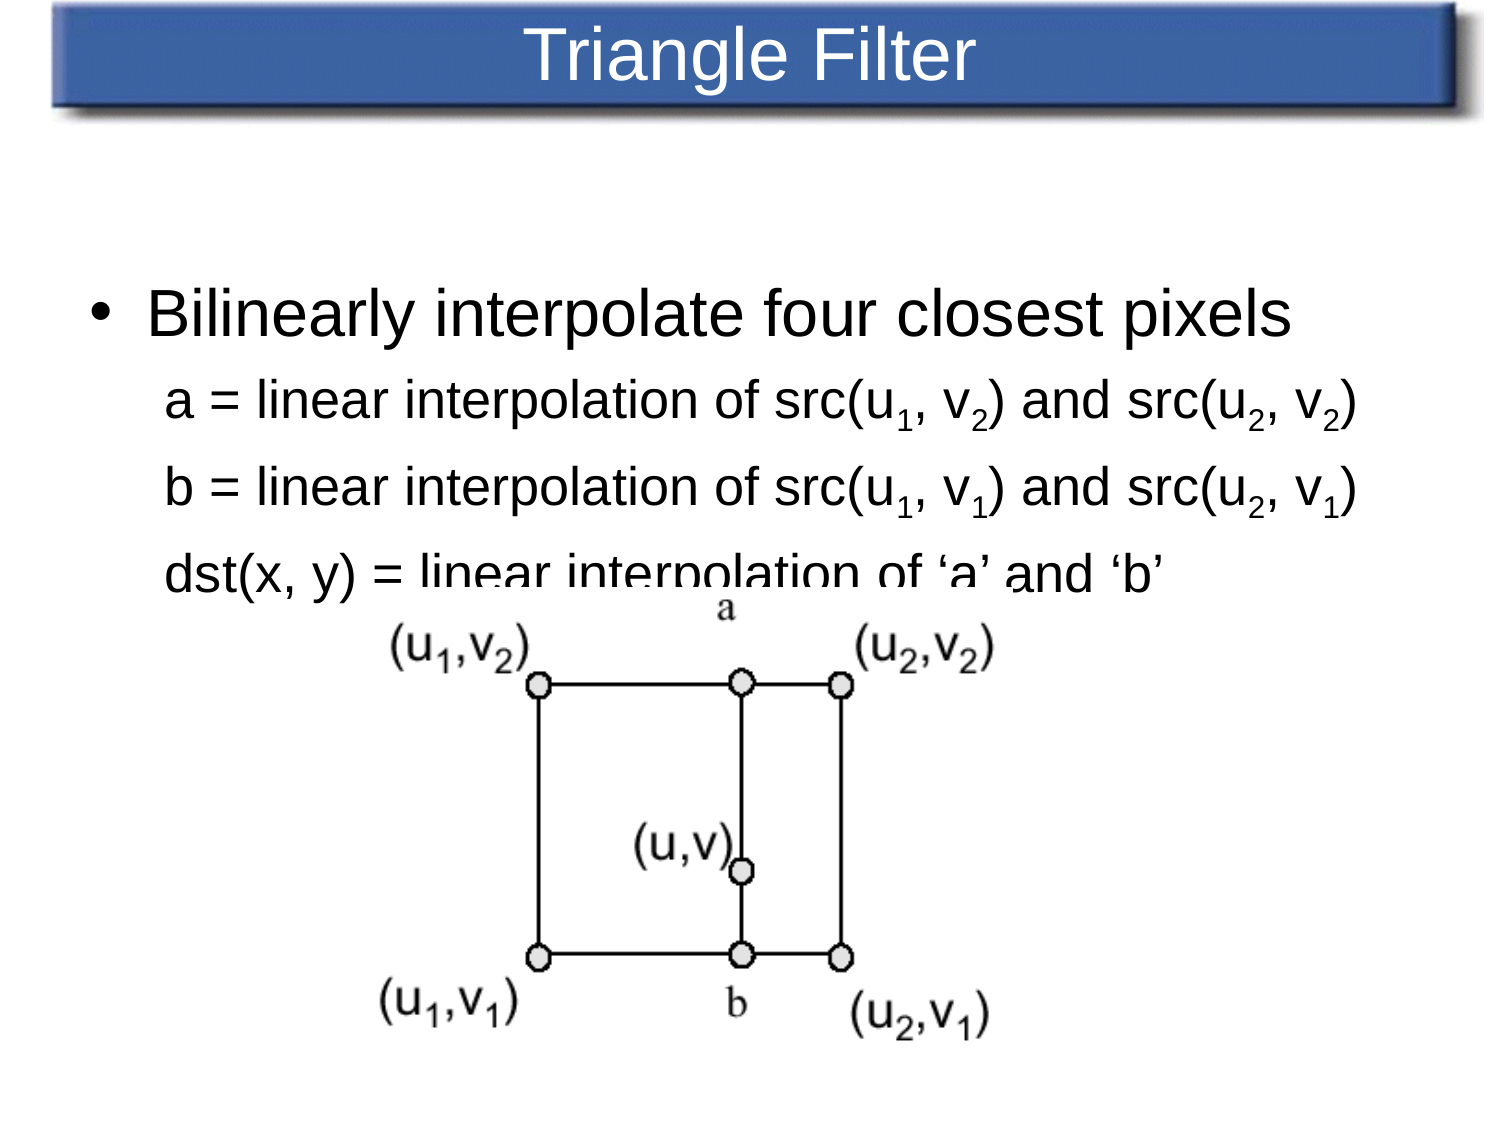

# Triangle Filter
Bilinearly interpolate four closest pixels
a = linear interpolation of src(u1, v2) and src(u2, v2)
b = linear interpolation of src(u1, v1) and src(u2, v1)
dst(x, y) = linear interpolation of ‘a’ and ‘b’